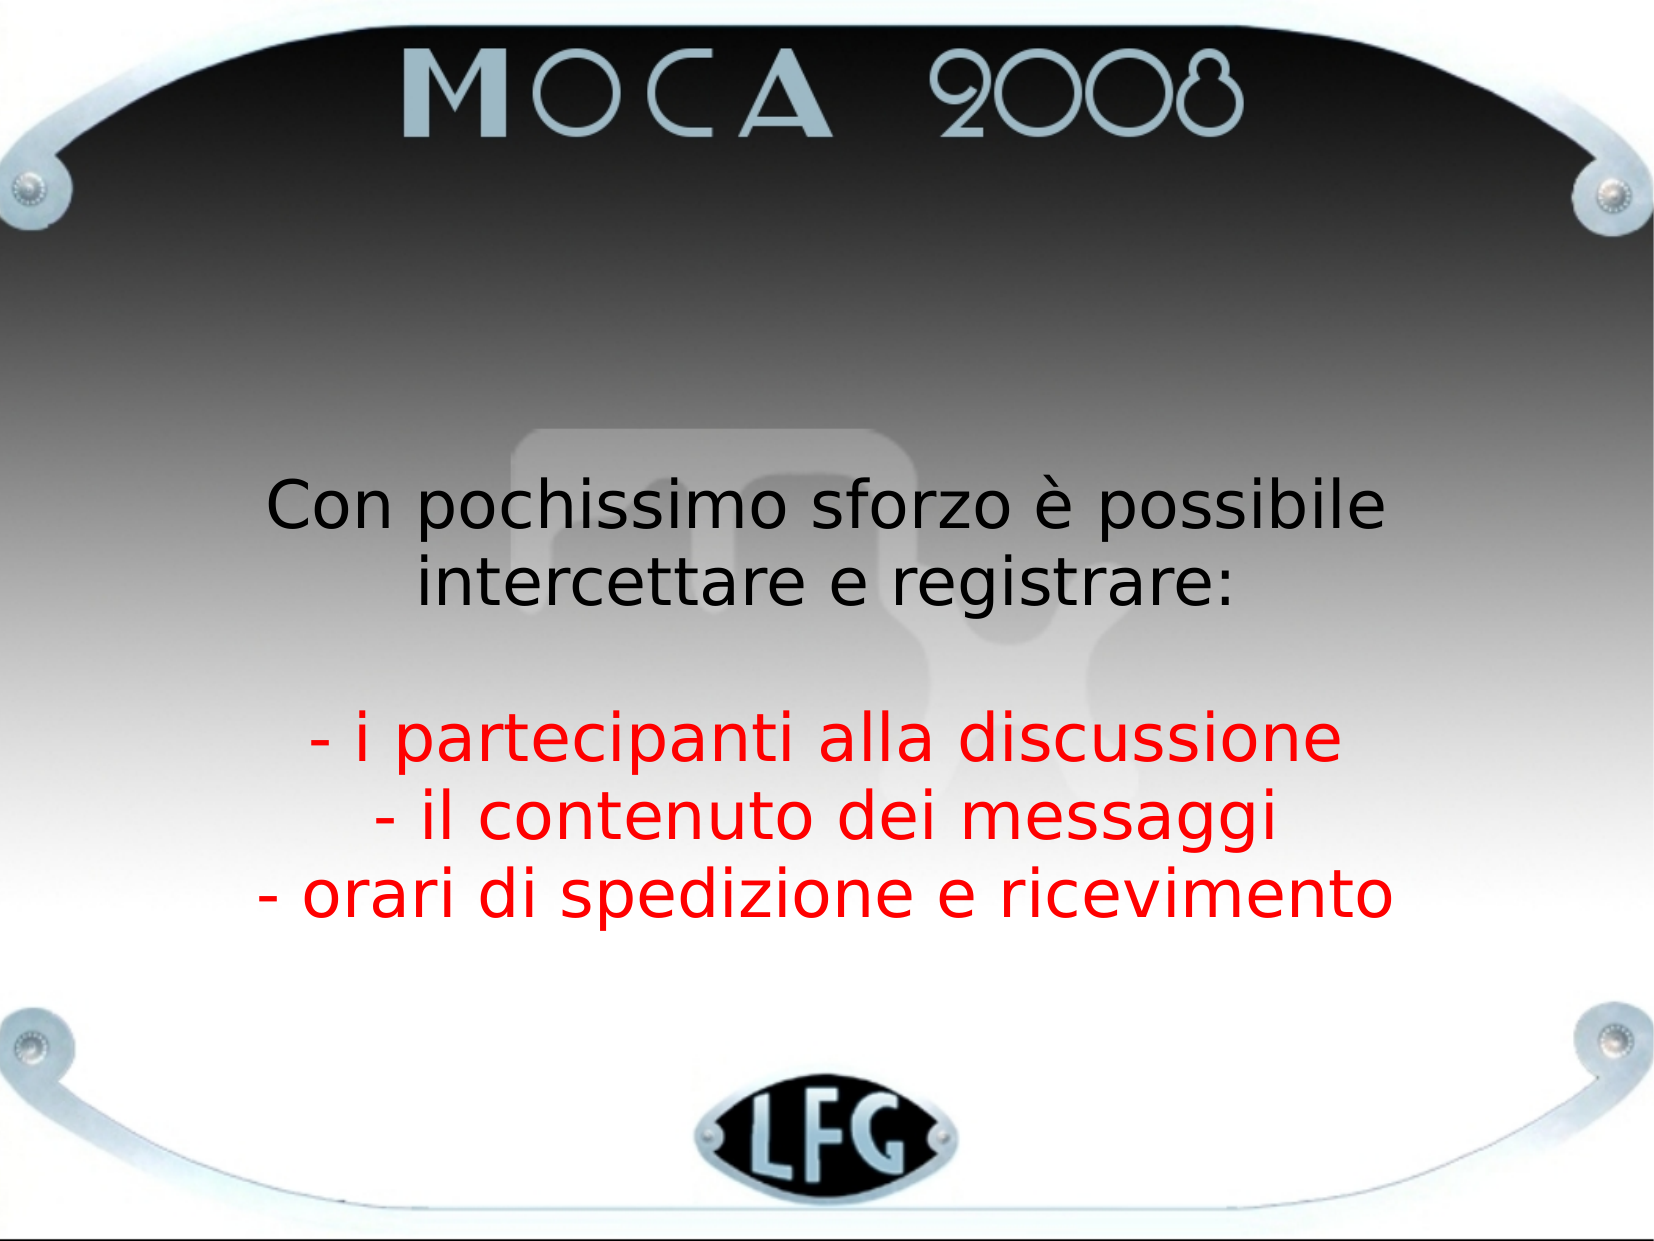

# Con pochissimo sforzo è possibile intercettare e registrare:
- i partecipanti alla discussione
- il contenuto dei messaggi
- orari di spedizione e ricevimento